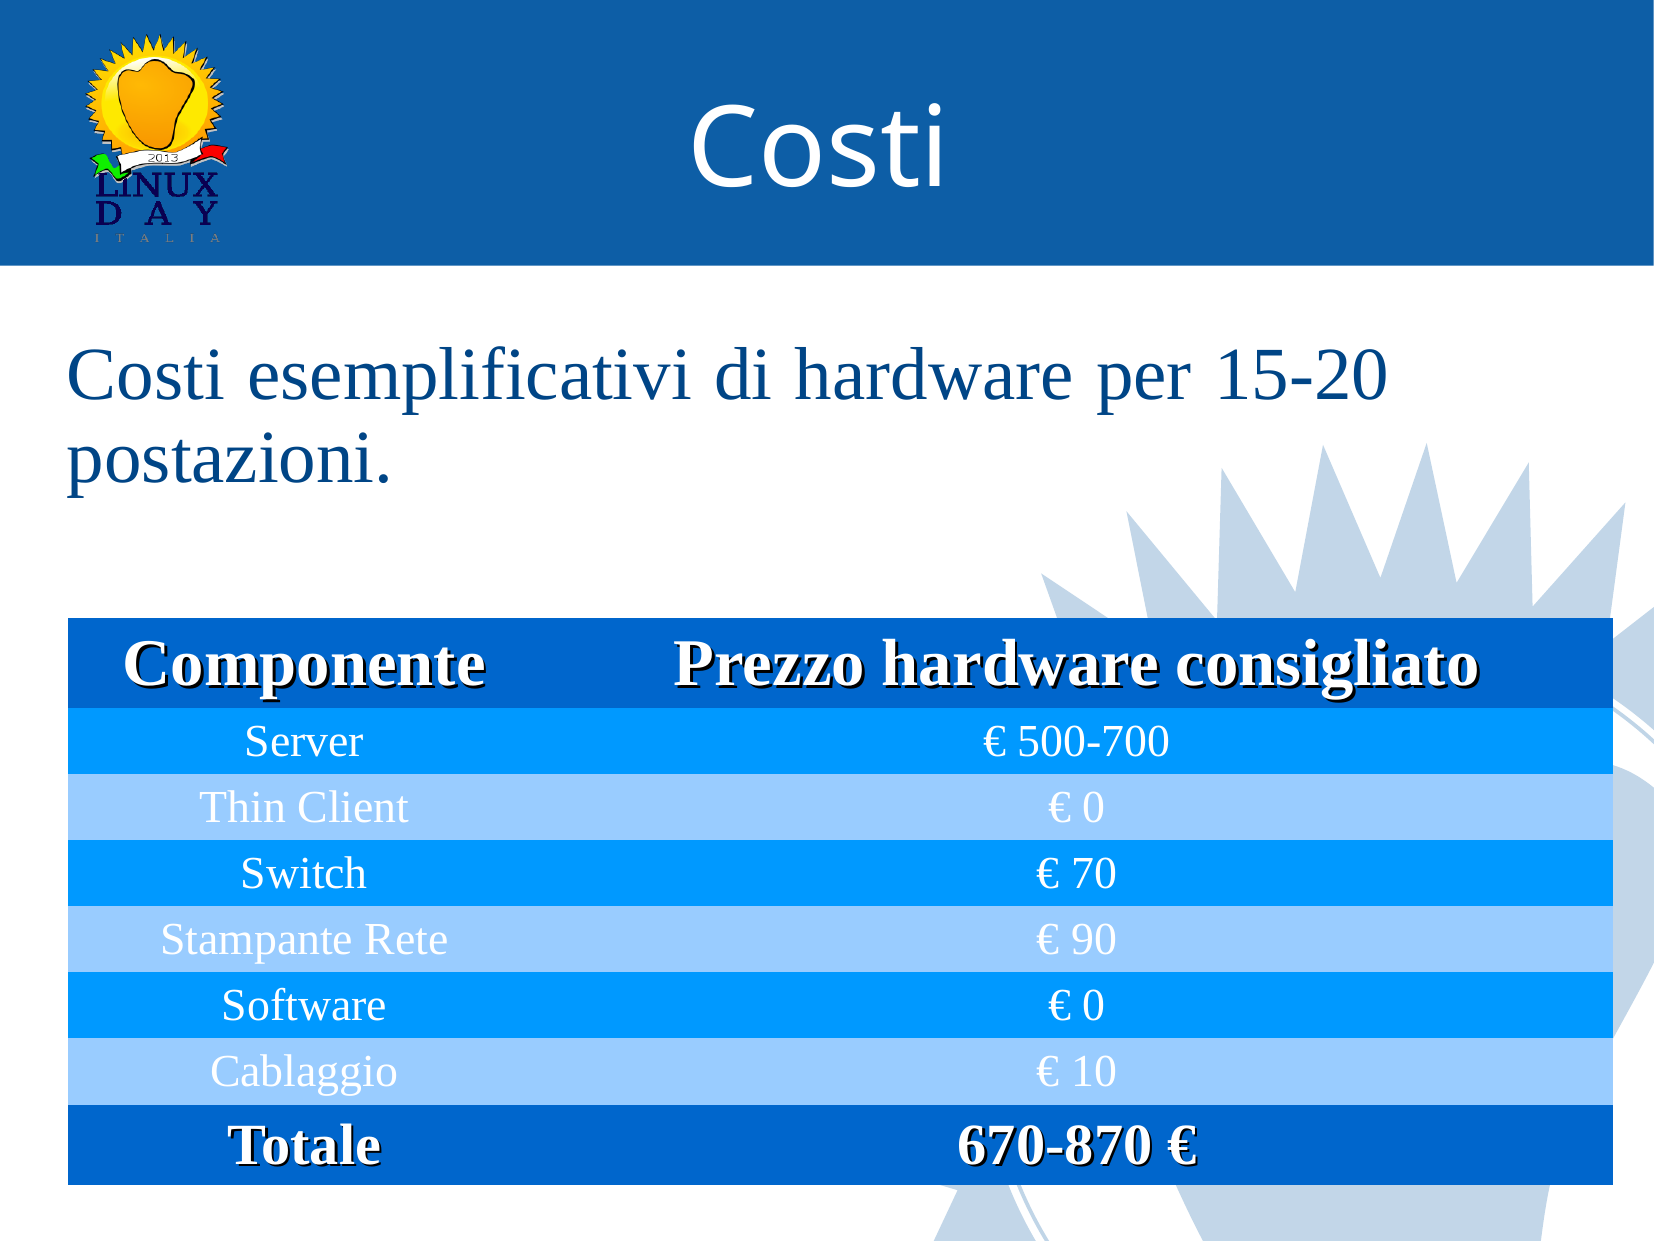

# Costi
Costi esemplificativi di hardware per 15-20 postazioni.
| Componente | Prezzo hardware consigliato |
| --- | --- |
| Server | € 500-700 |
| Thin Client | € 0 |
| Switch | € 70 |
| Stampante Rete | € 90 |
| Software | € 0 |
| Cablaggio | € 10 |
| Totale | 670-870 € |